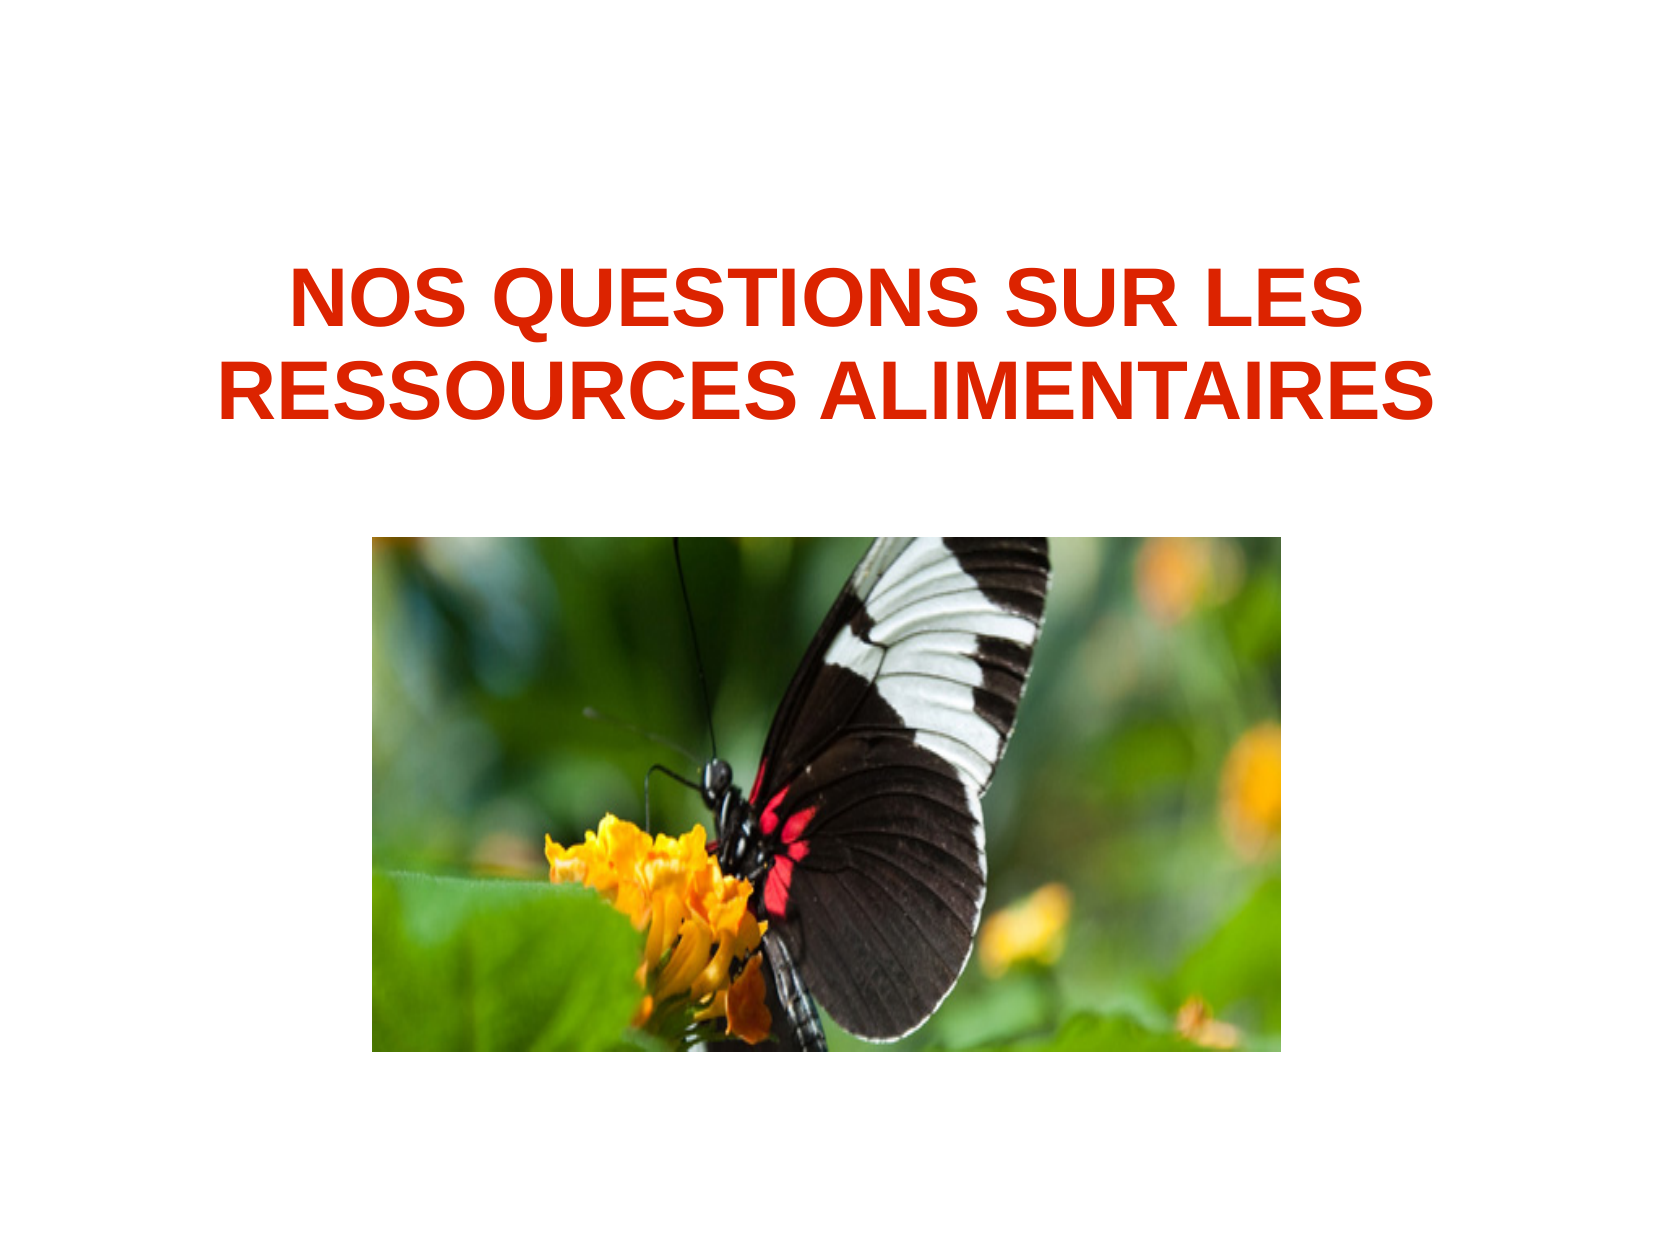

# NOS QUESTIONS SUR LES RESSOURCES ALIMENTAIRES